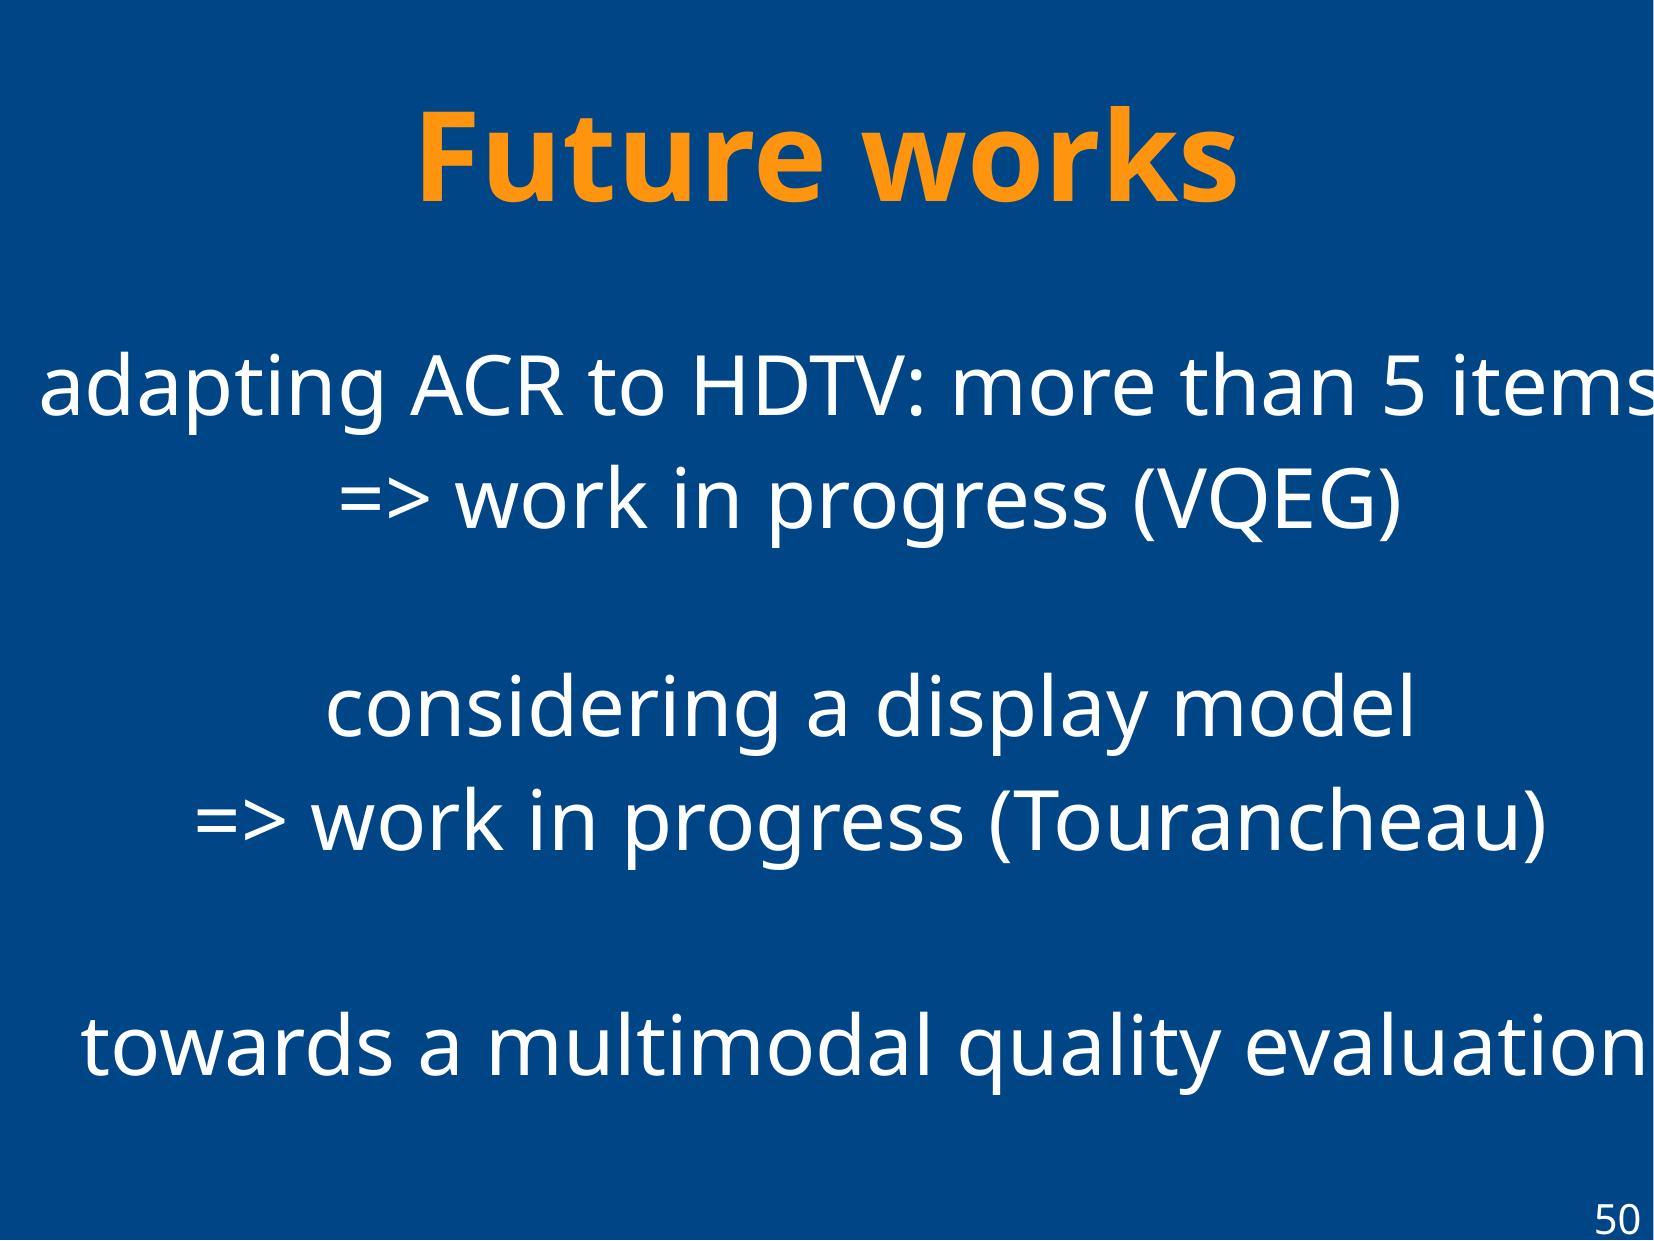

# Future works
adapting ACR to HDTV: more than 5 items?
=> work in progress (VQEG)
considering a display model
=> work in progress (Tourancheau)
towards a multimodal quality evaluation
50